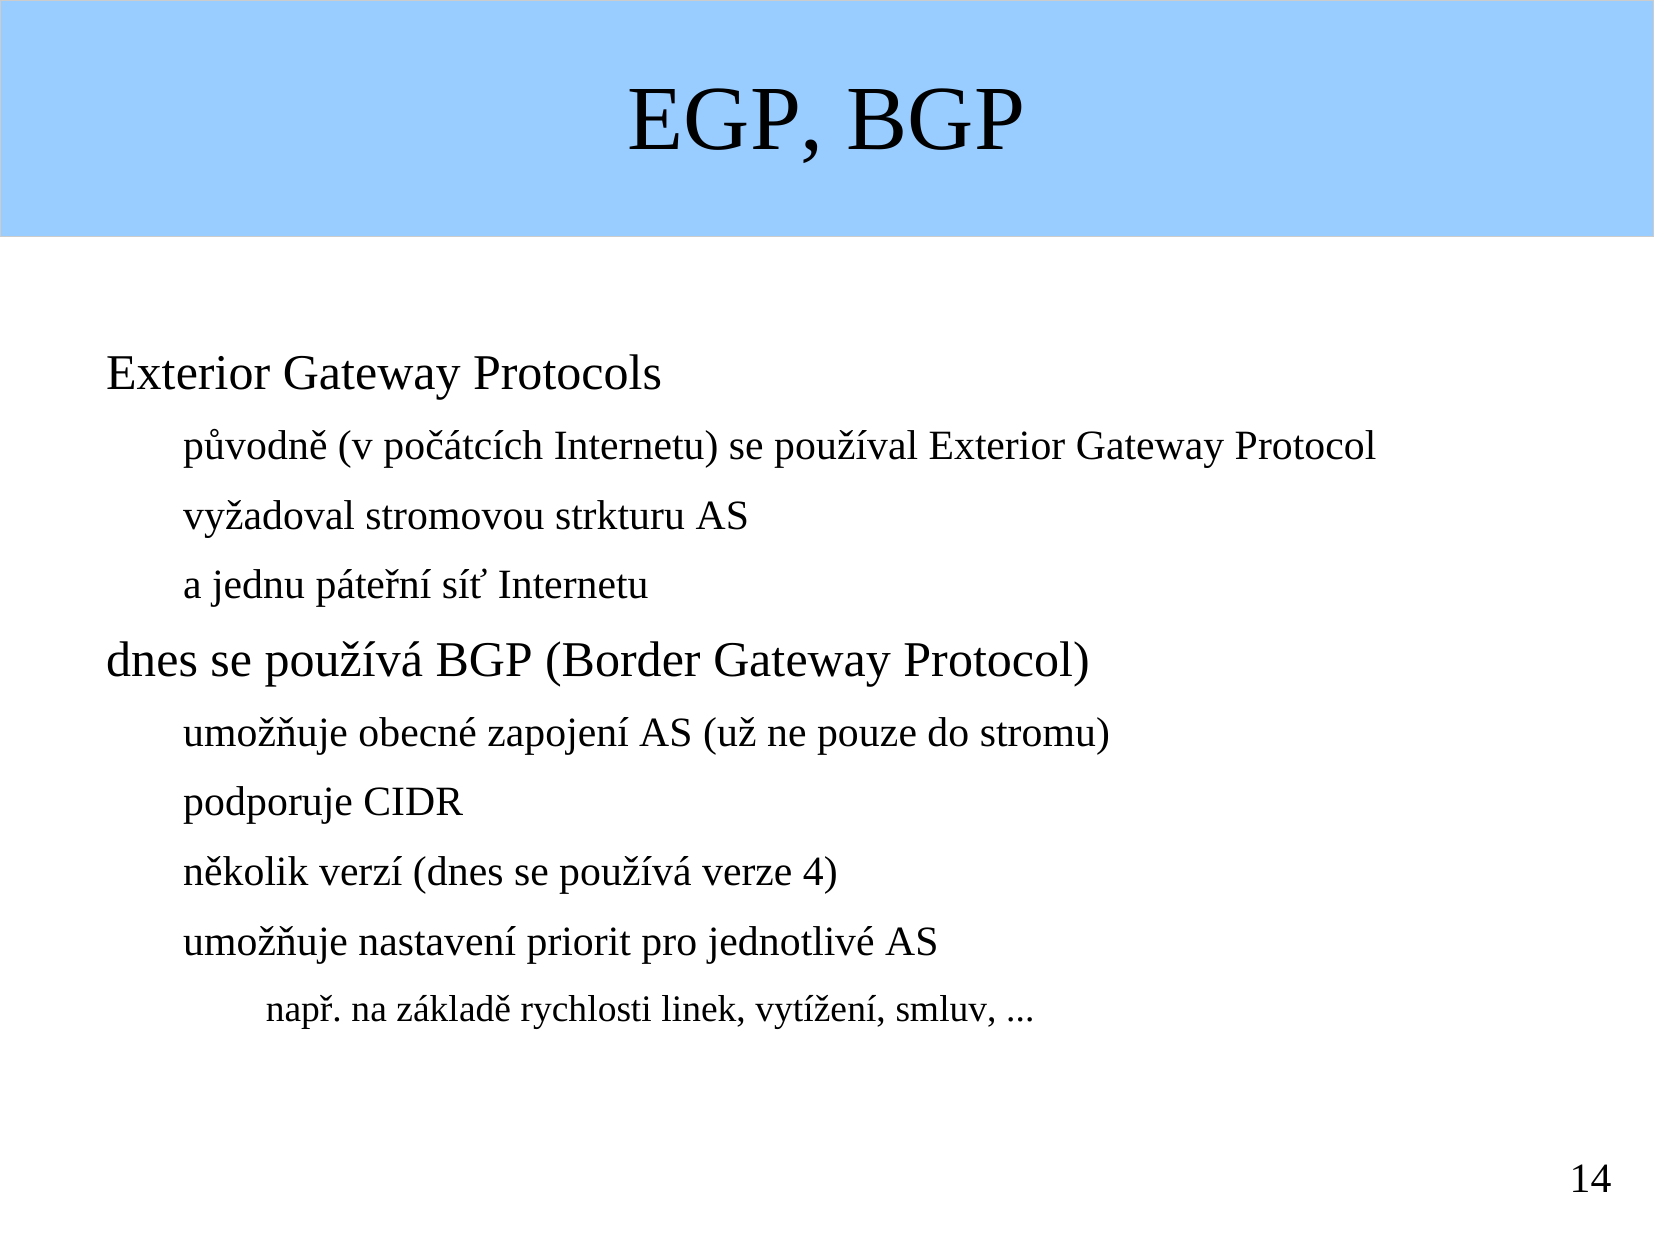

# EGP, BGP
Exterior Gateway Protocols
původně (v počátcích Internetu) se používal Exterior Gateway Protocol
vyžadoval stromovou strkturu AS
a jednu páteřní síť Internetu
dnes se používá BGP (Border Gateway Protocol)
umožňuje obecné zapojení AS (už ne pouze do stromu)
podporuje CIDR
několik verzí (dnes se používá verze 4)
umožňuje nastavení priorit pro jednotlivé AS
např. na základě rychlosti linek, vytížení, smluv, ...